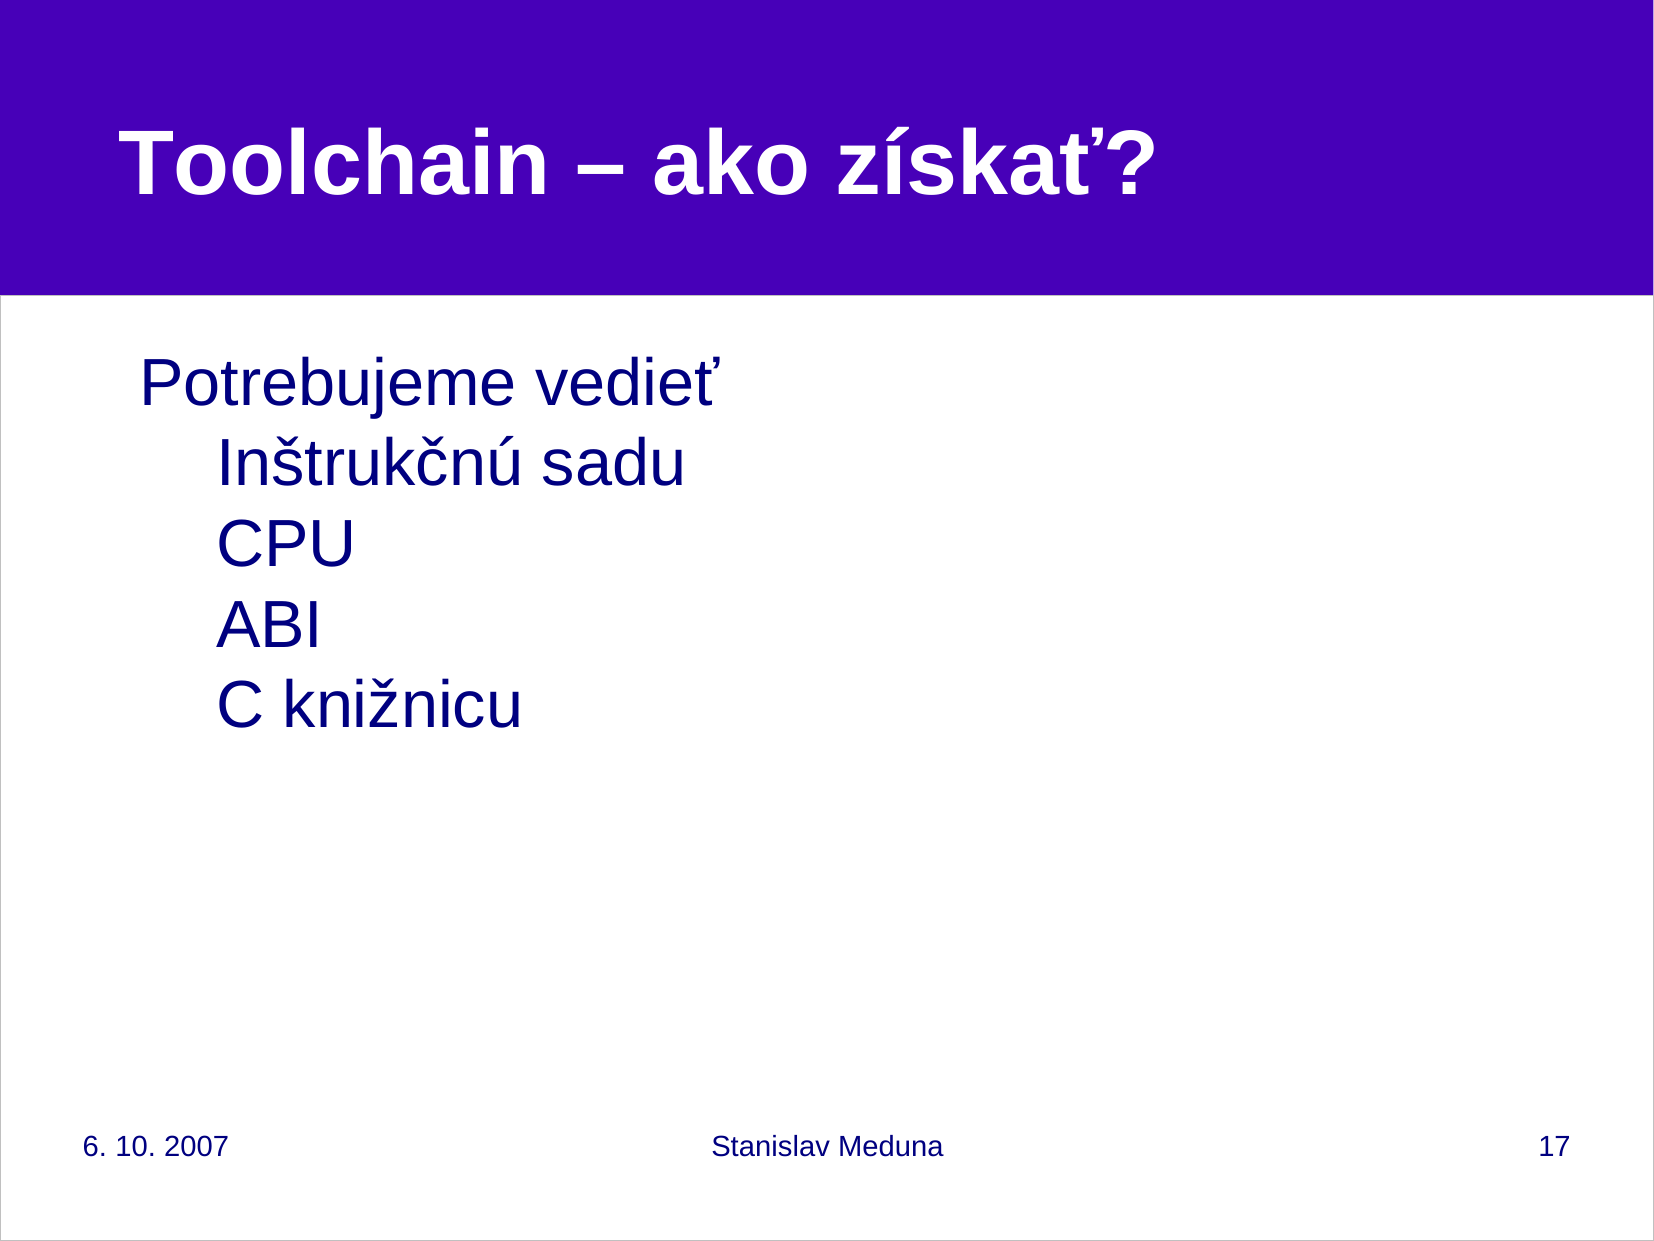

# Toolchain – ako získať?
Potrebujeme vedieť
Inštrukčnú sadu
CPU
ABI
C knižnicu
6. 10. 2007
Stanislav Meduna
17